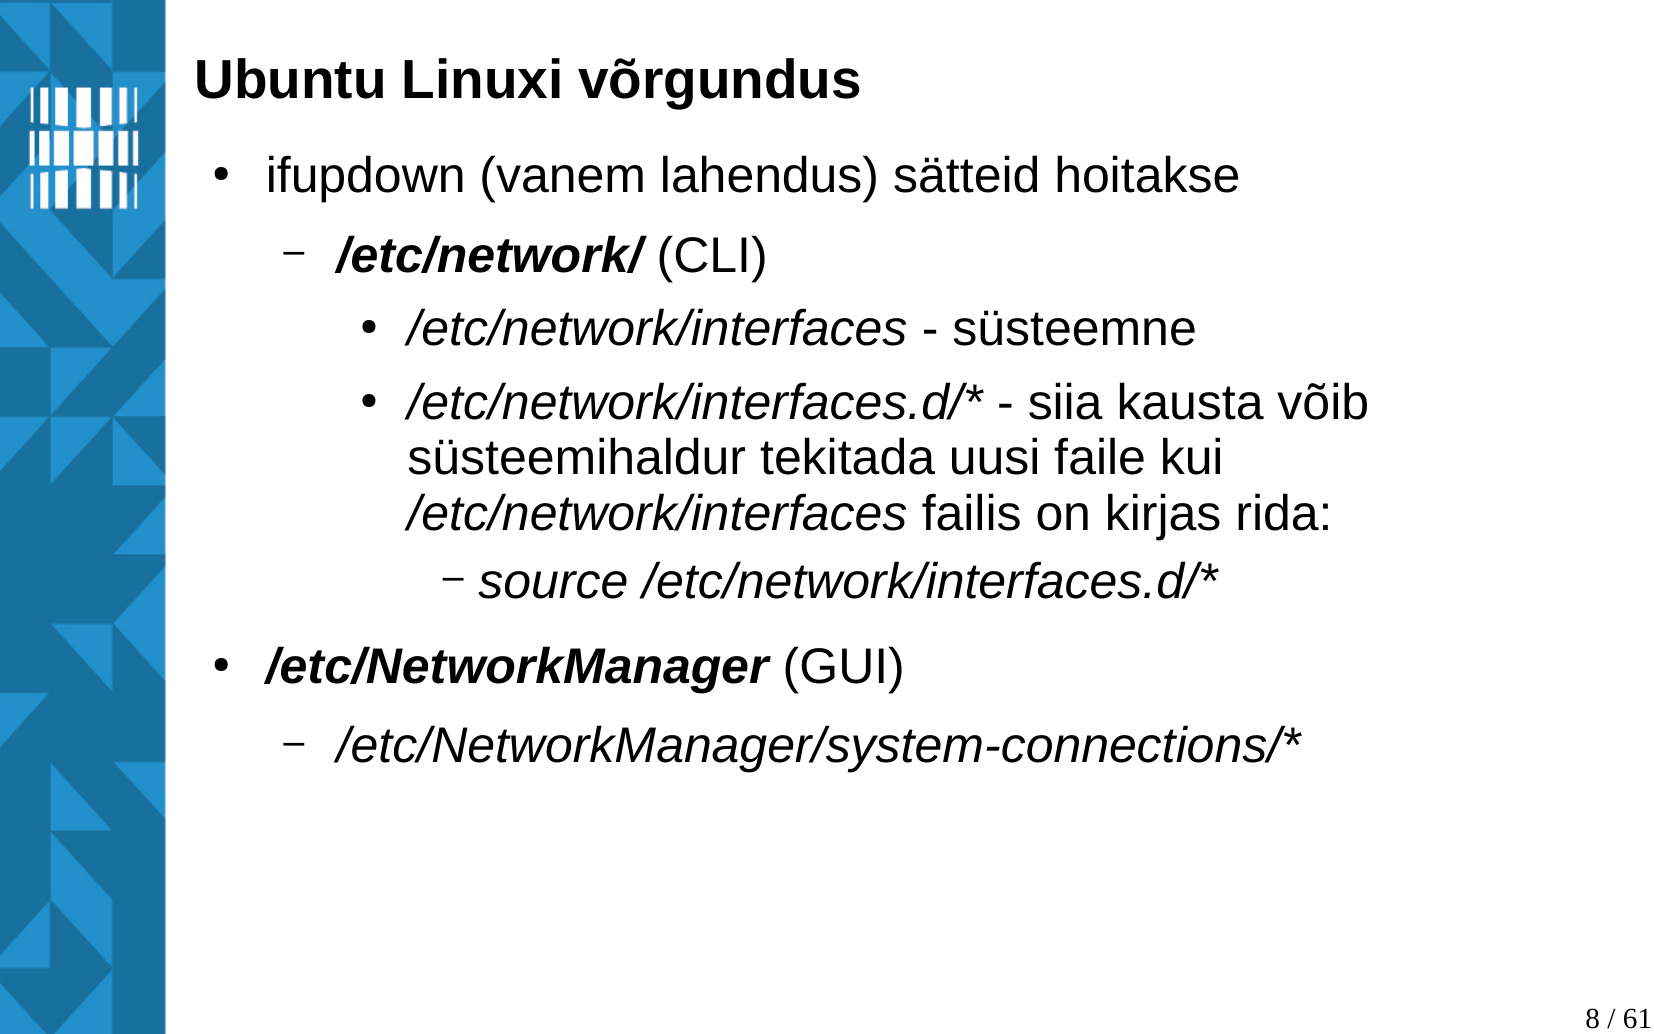

# Ubuntu Linuxi võrgundus
ifupdown (vanem lahendus) sätteid hoitakse
/etc/network/ (CLI)
/etc/network/interfaces - süsteemne
/etc/network/interfaces.d/* - siia kausta võib süsteemihaldur tekitada uusi faile kui /etc/network/interfaces failis on kirjas rida:
source /etc/network/interfaces.d/*
/etc/NetworkManager (GUI)
/etc/NetworkManager/system-connections/*
8